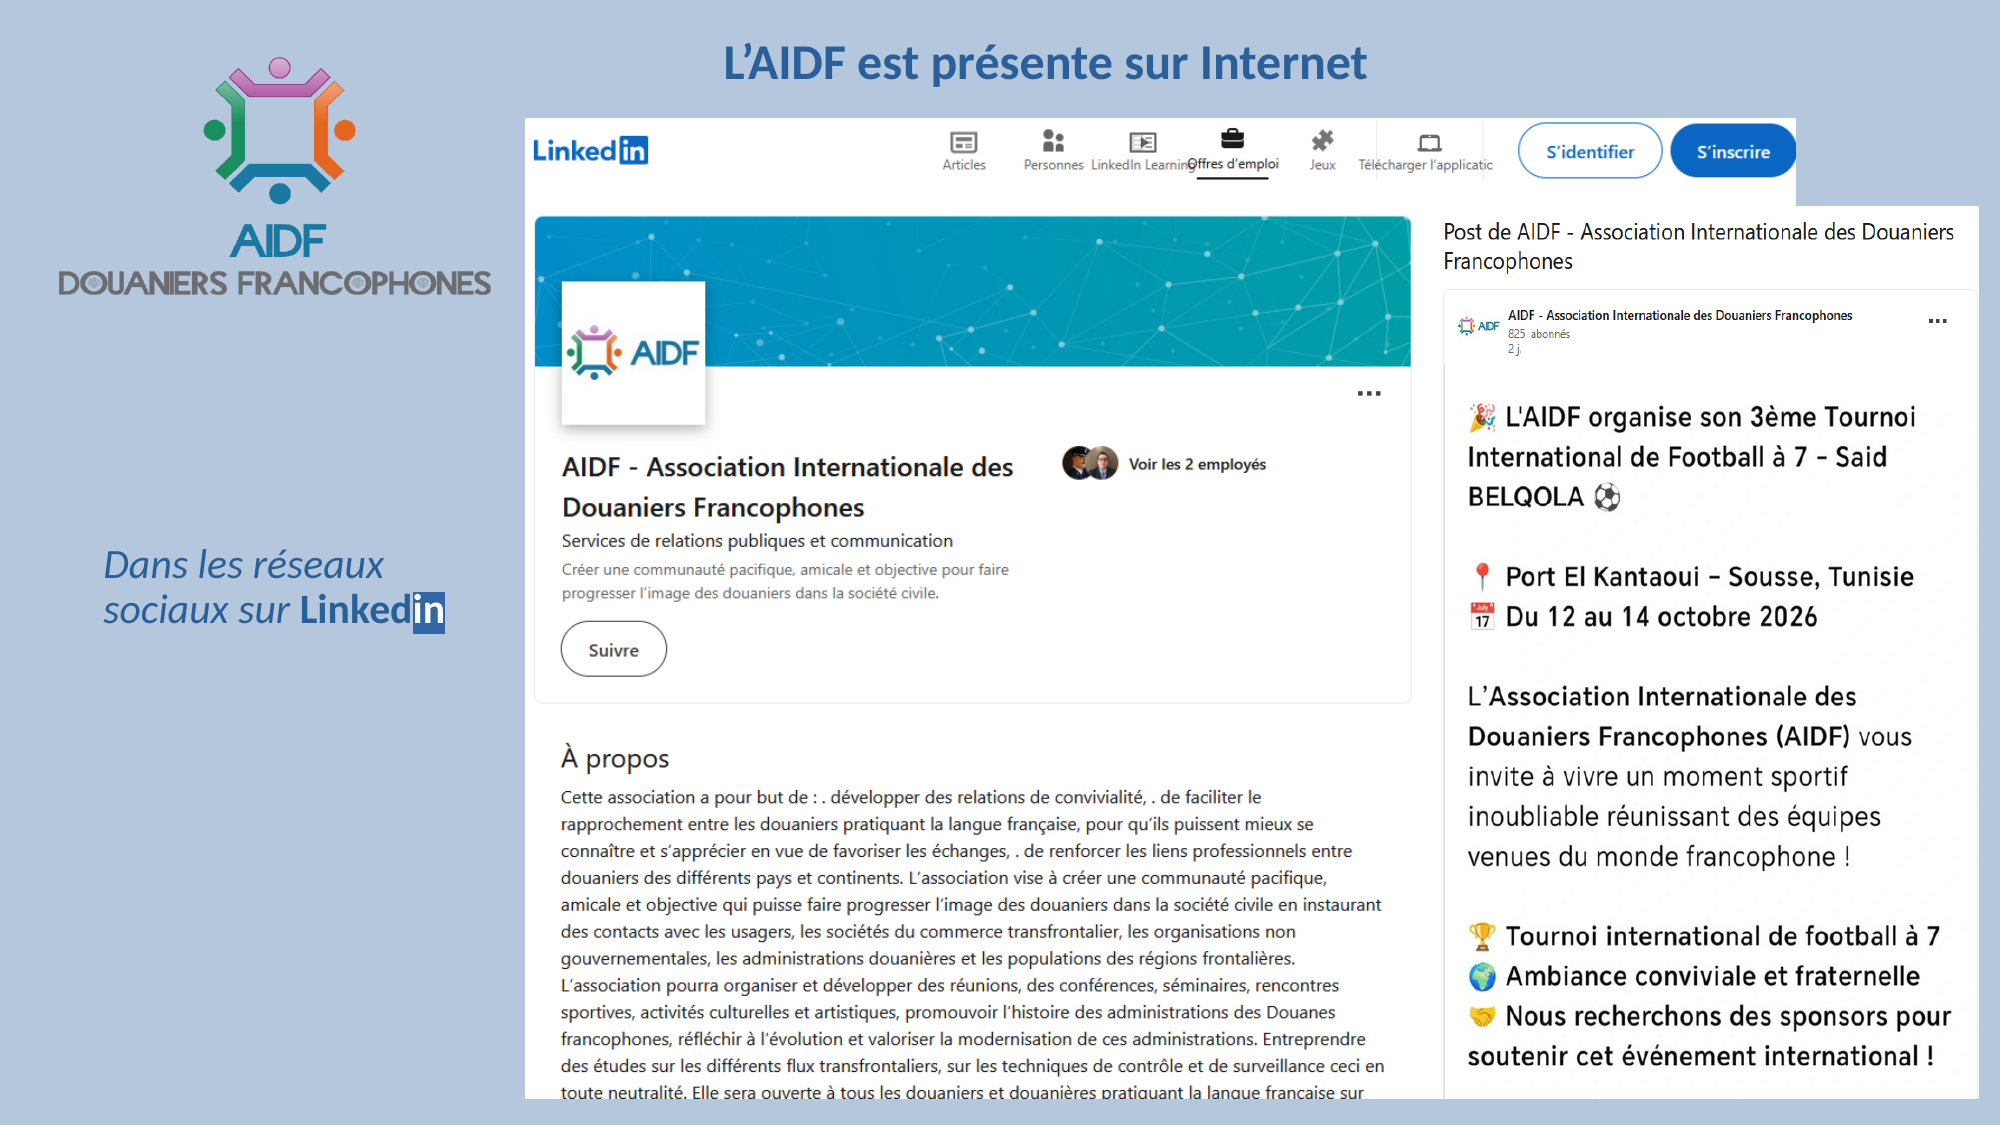

L’AIDF est présente sur Internet
Dans les réseaux sociaux sur Linkedin